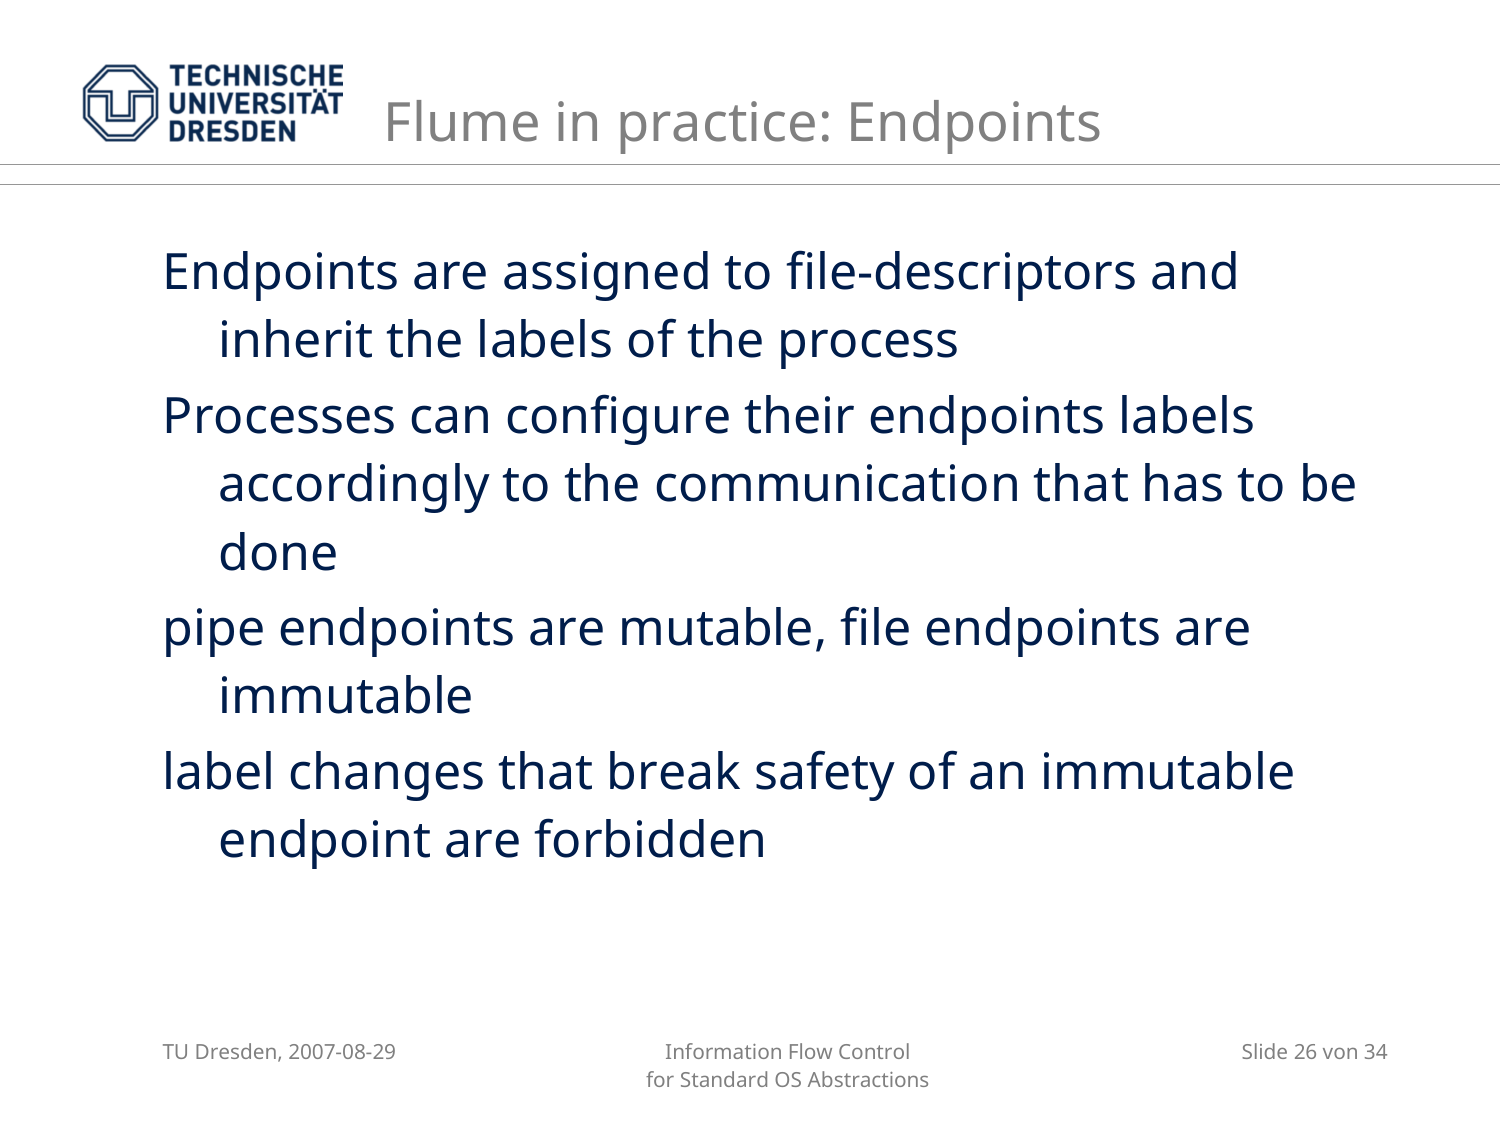

# Flume in practice: Endpoints
Endpoints are assigned to file-descriptors and inherit the labels of the process
Processes can configure their endpoints labels accordingly to the communication that has to be done
pipe endpoints are mutable, file endpoints are immutable
label changes that break safety of an immutable endpoint are forbidden
Presentation Title
26